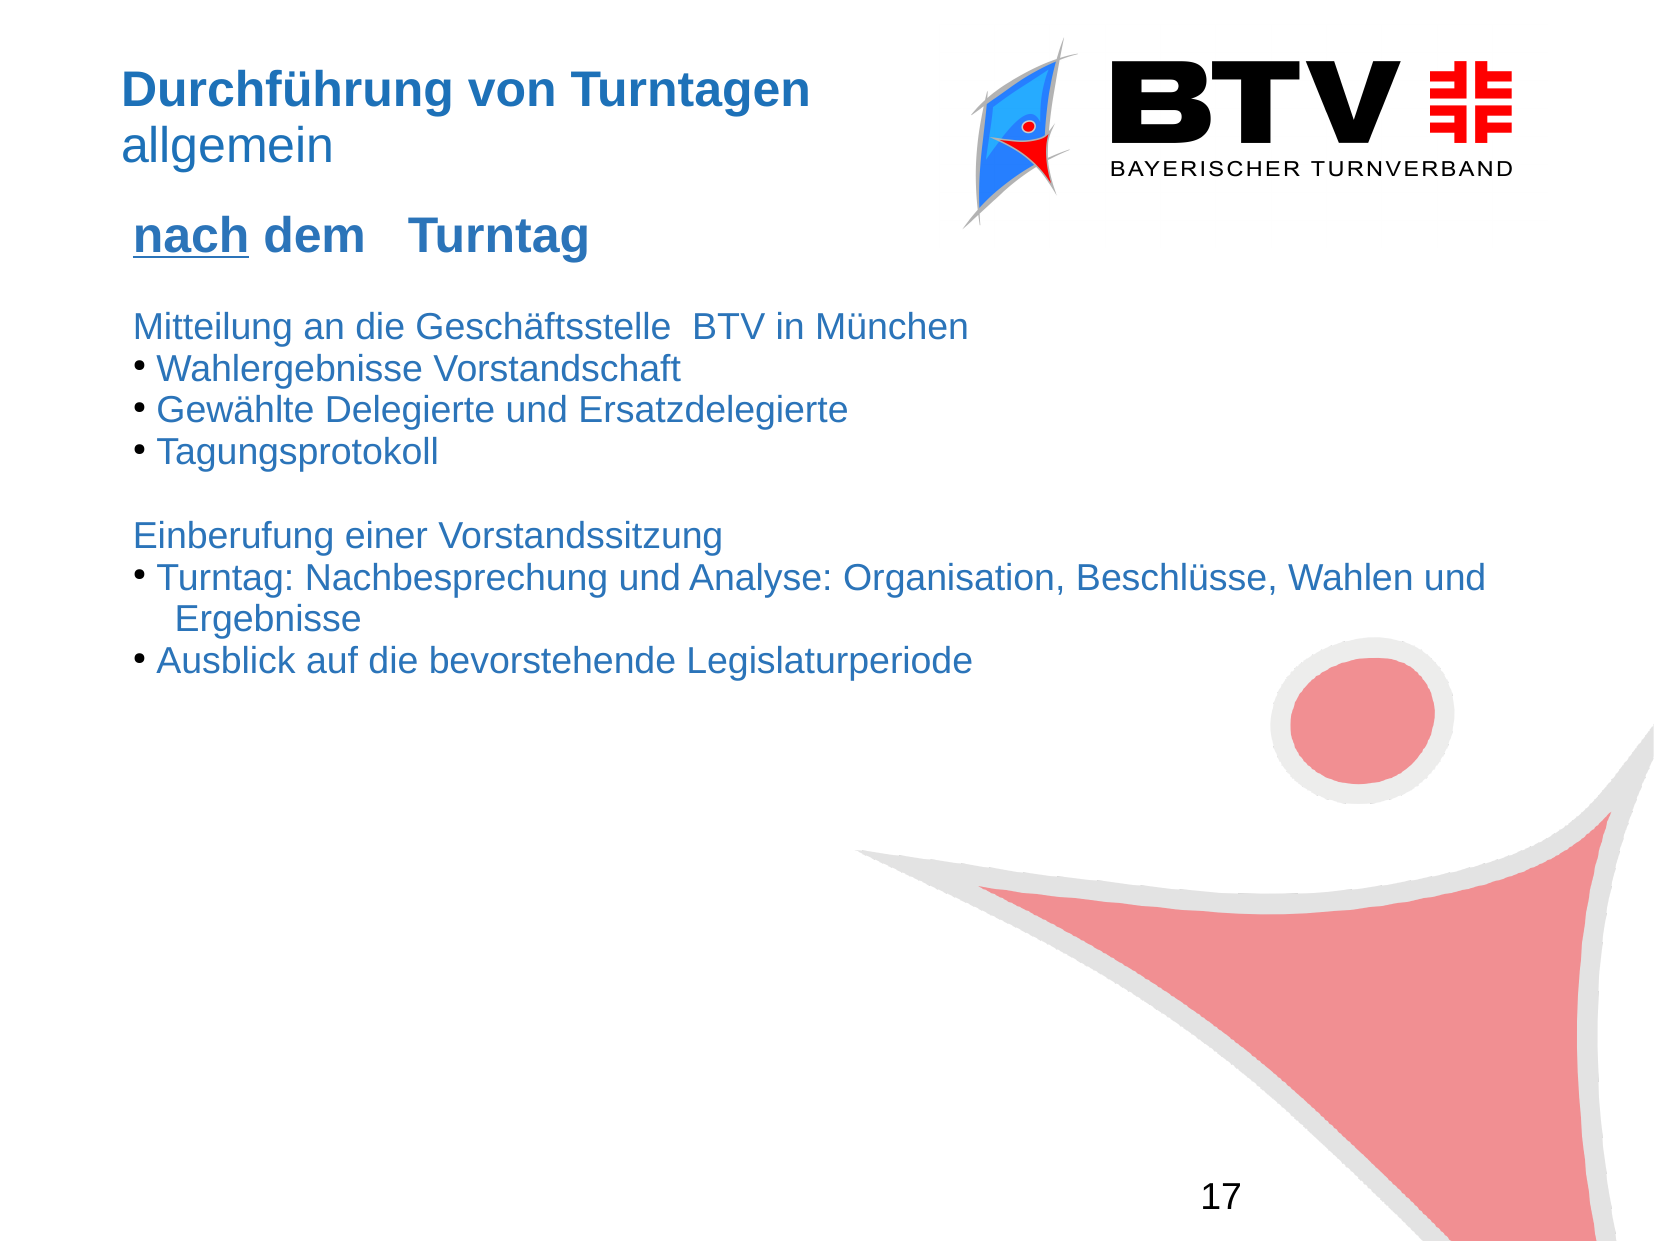

# Durchführung von Turntagen allgemein
nach dem Turntag
Mitteilung an die Geschäftsstelle BTV in München
 Wahlergebnisse Vorstandschaft
 Gewählte Delegierte und Ersatzdelegierte
 Tagungsprotokoll
Einberufung einer Vorstandssitzung
 Turntag: Nachbesprechung und Analyse: Organisation, Beschlüsse, Wahlen und
 Ergebnisse
 Ausblick auf die bevorstehende Legislaturperiode